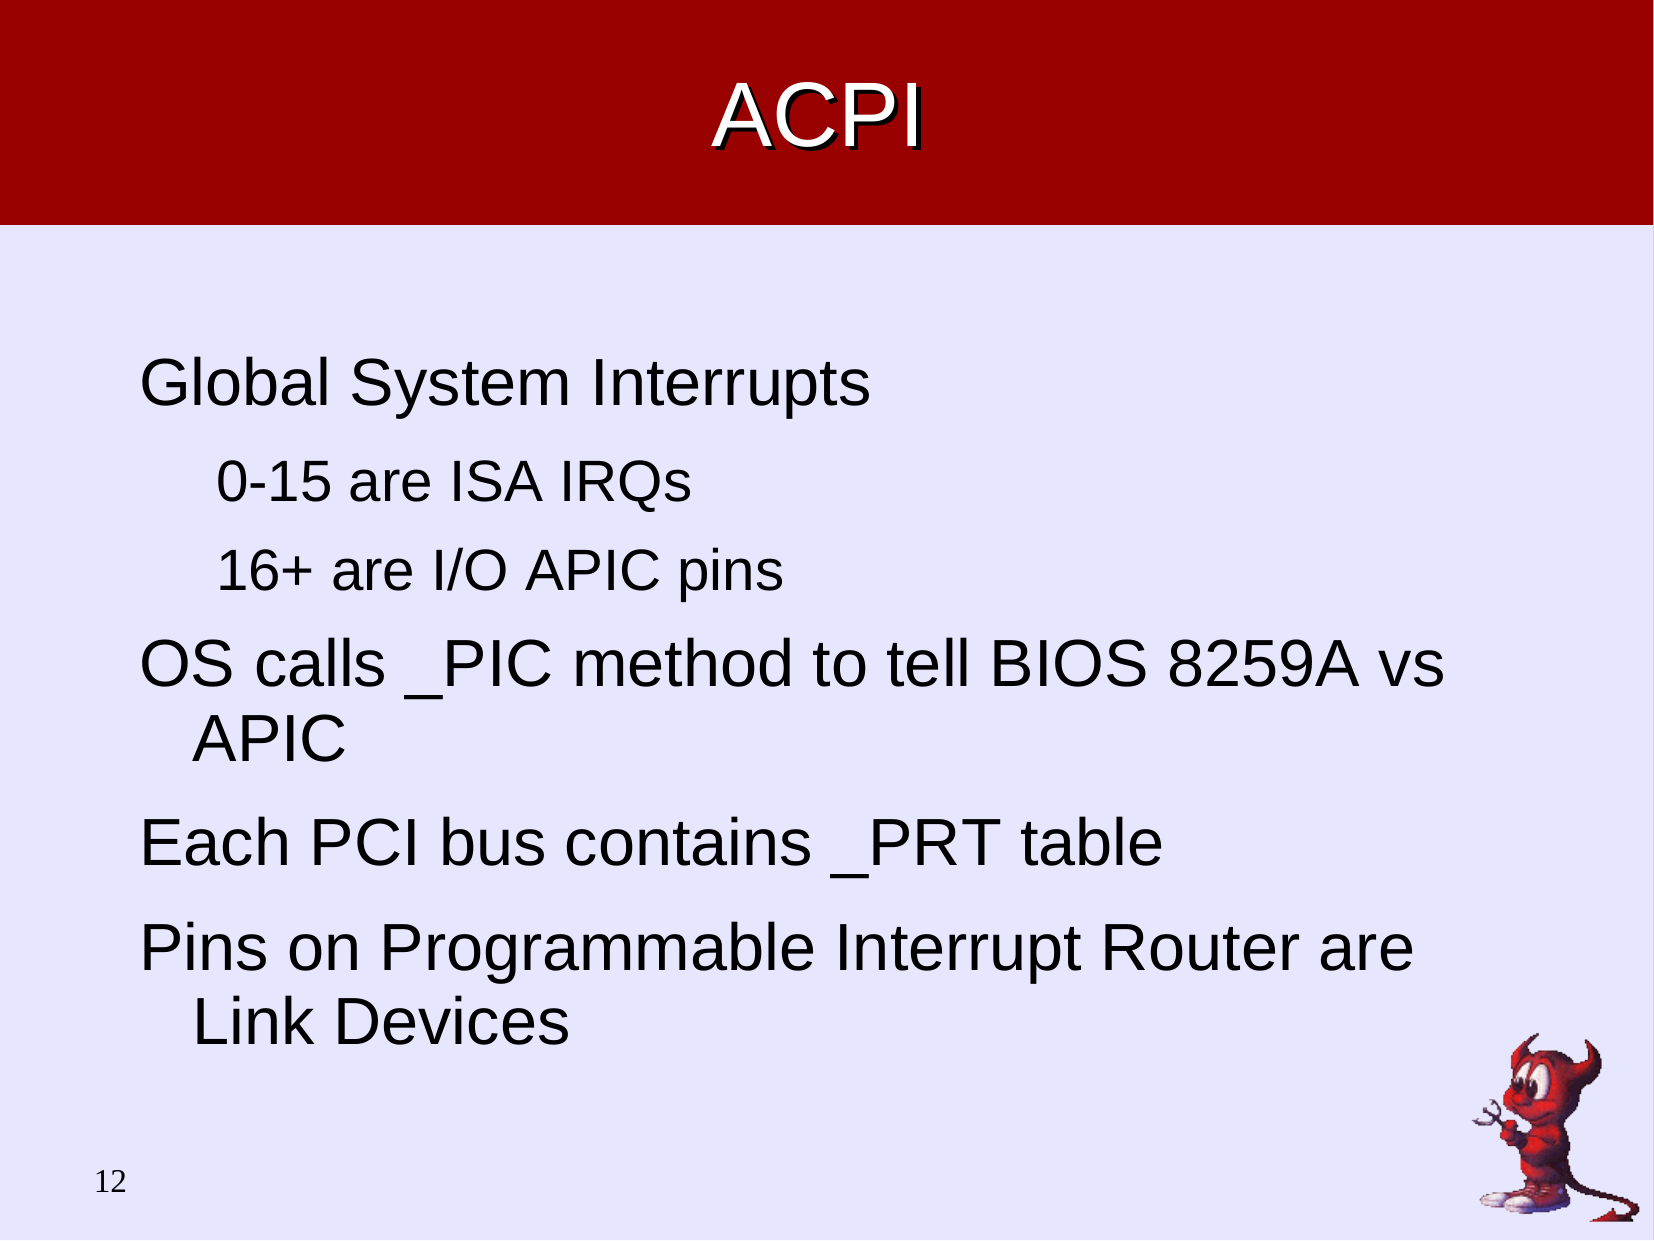

# ACPI
Global System Interrupts
0-15 are ISA IRQs
16+ are I/O APIC pins
OS calls _PIC method to tell BIOS 8259A vs APIC
Each PCI bus contains _PRT table
Pins on Programmable Interrupt Router are Link Devices